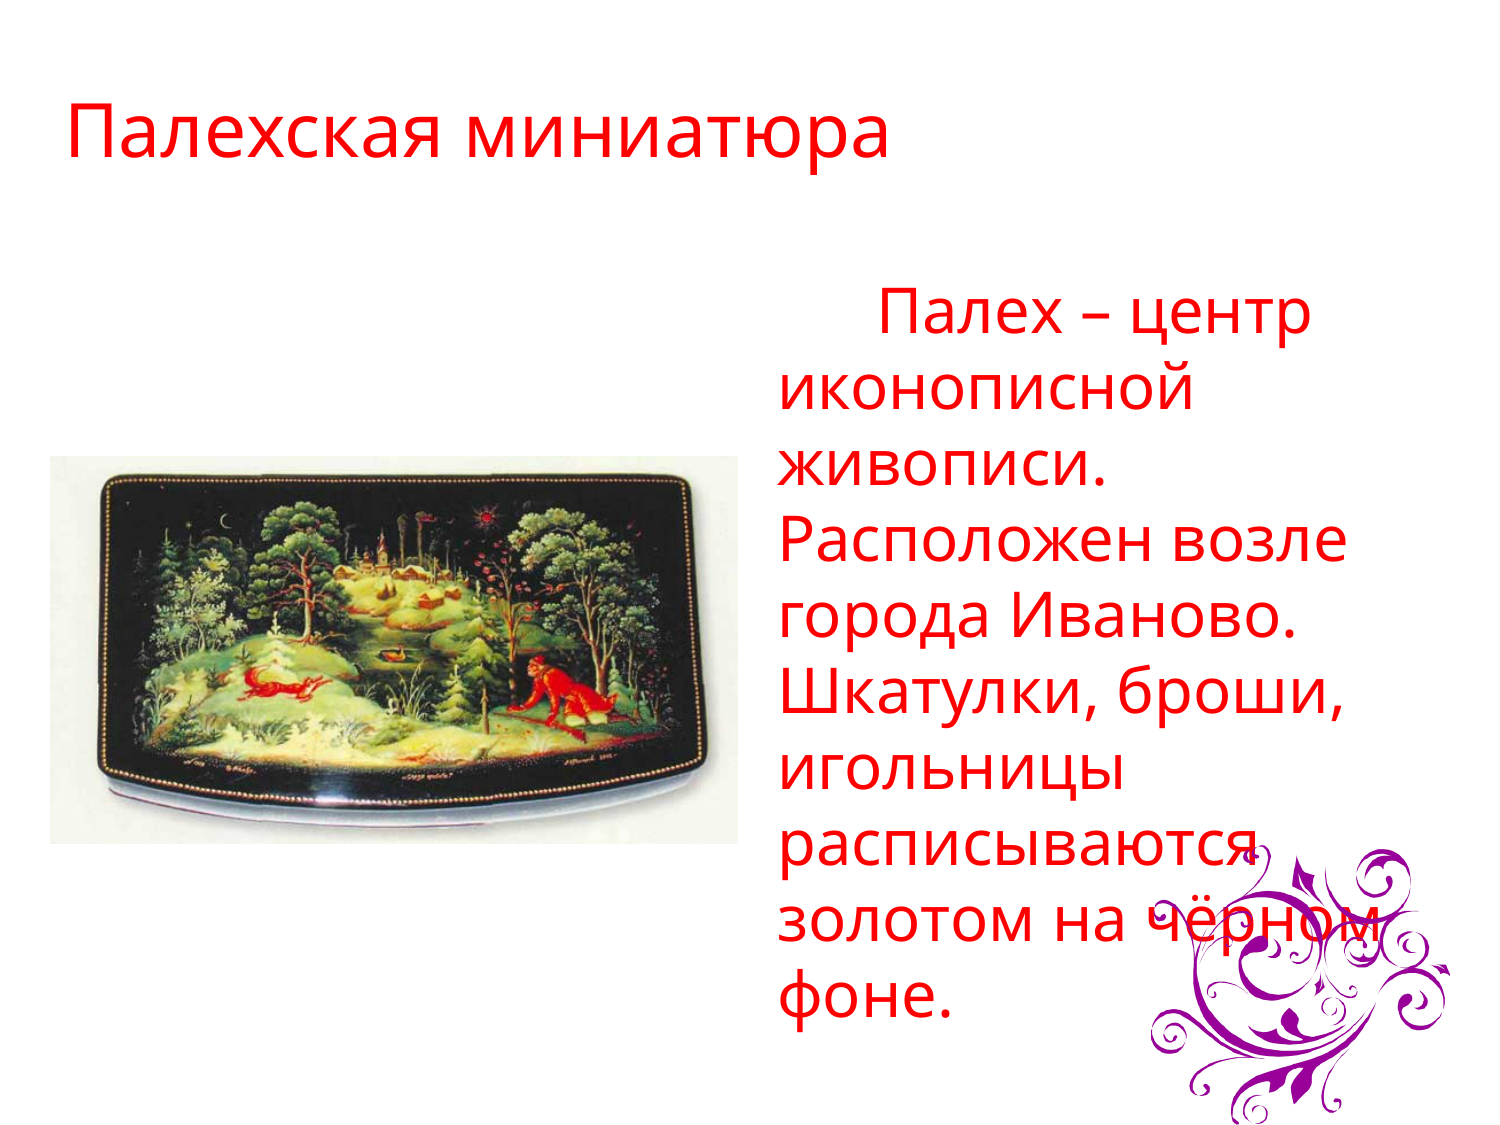

# Палехская миниатюра
 Палех – центр иконописной живописи. Расположен возле города Иваново. Шкатулки, броши, игольницы расписываются золотом на чёрном фоне.